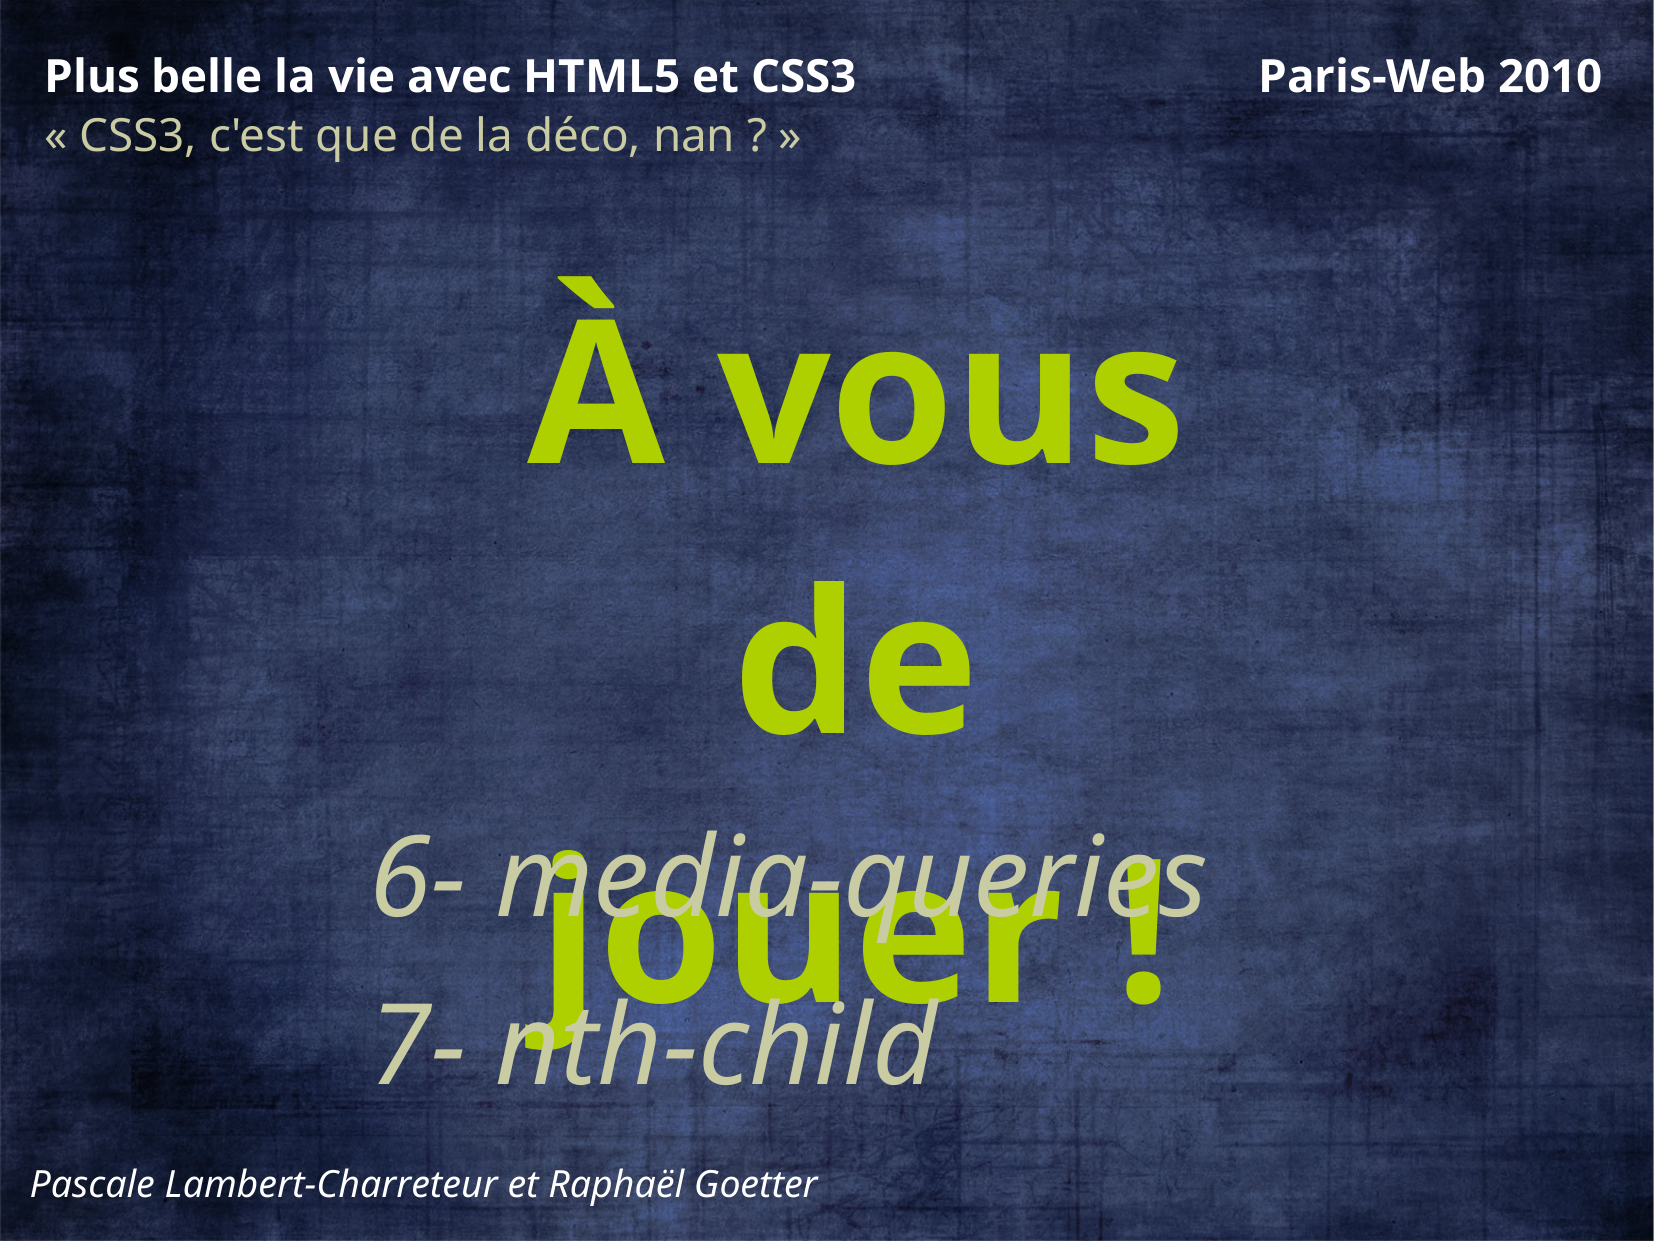

Plus belle la vie avec HTML5 et CSS3
« CSS3, c'est que de la déco, nan ? »
À vous de jouer !
6- media-queries
7- nth-child
Pascale Lambert-Charreteur et Raphaël Goetter